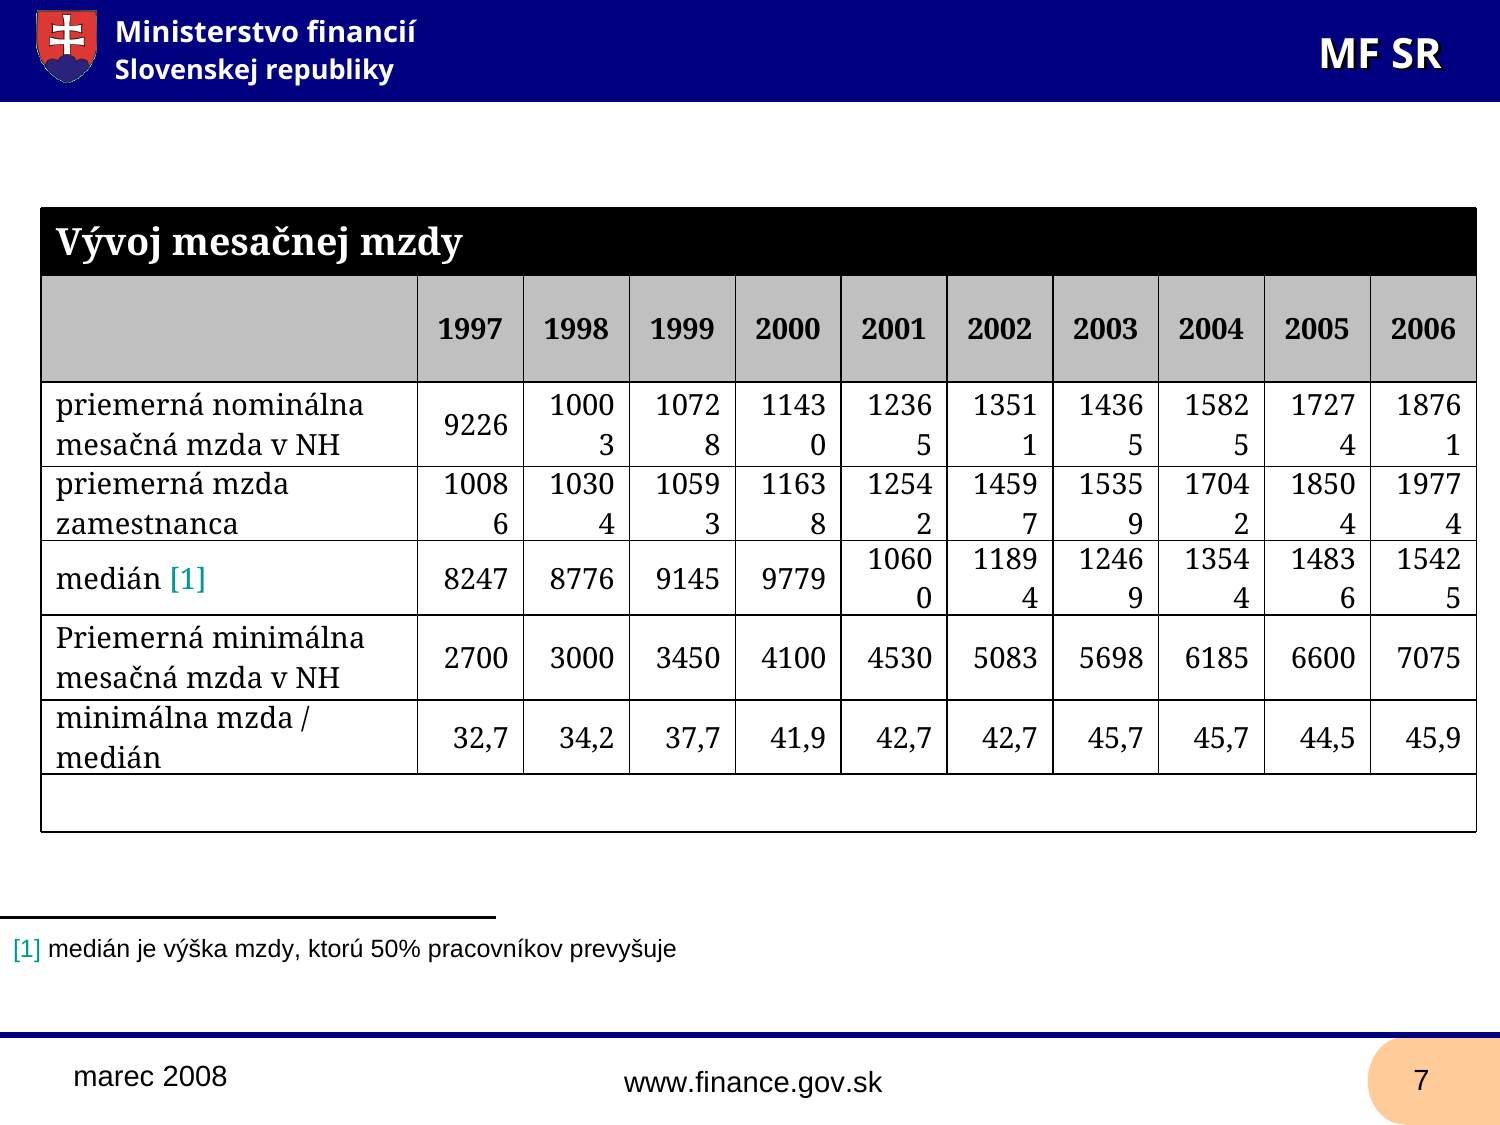

Vývoj mesačnej mzdy
1997
1998
1999
2000
2001
2002
2003
2004
2005
2006
priemerná nominálna mesačná mzda v NH
9226
10003
10728
11430
12365
13511
14365
15825
17274
18761
priemerná mzda zamestnanca
10086
10304
10593
11638
12542
14597
15359
17042
18504
19774
medián [1]
8247
8776
9145
9779
10600
11894
12469
13544
14836
15425
Priemerná minimálna mesačná mzda v NH
2700
3000
3450
4100
4530
5083
5698
6185
6600
7075
minimálna mzda / medián
32,7
34,2
37,7
41,9
42,7
42,7
45,7
45,7
44,5
45,9
[1] medián je výška mzdy, ktorú 50% pracovníkov prevyšuje
marec 2008
7
www.finance.gov.sk